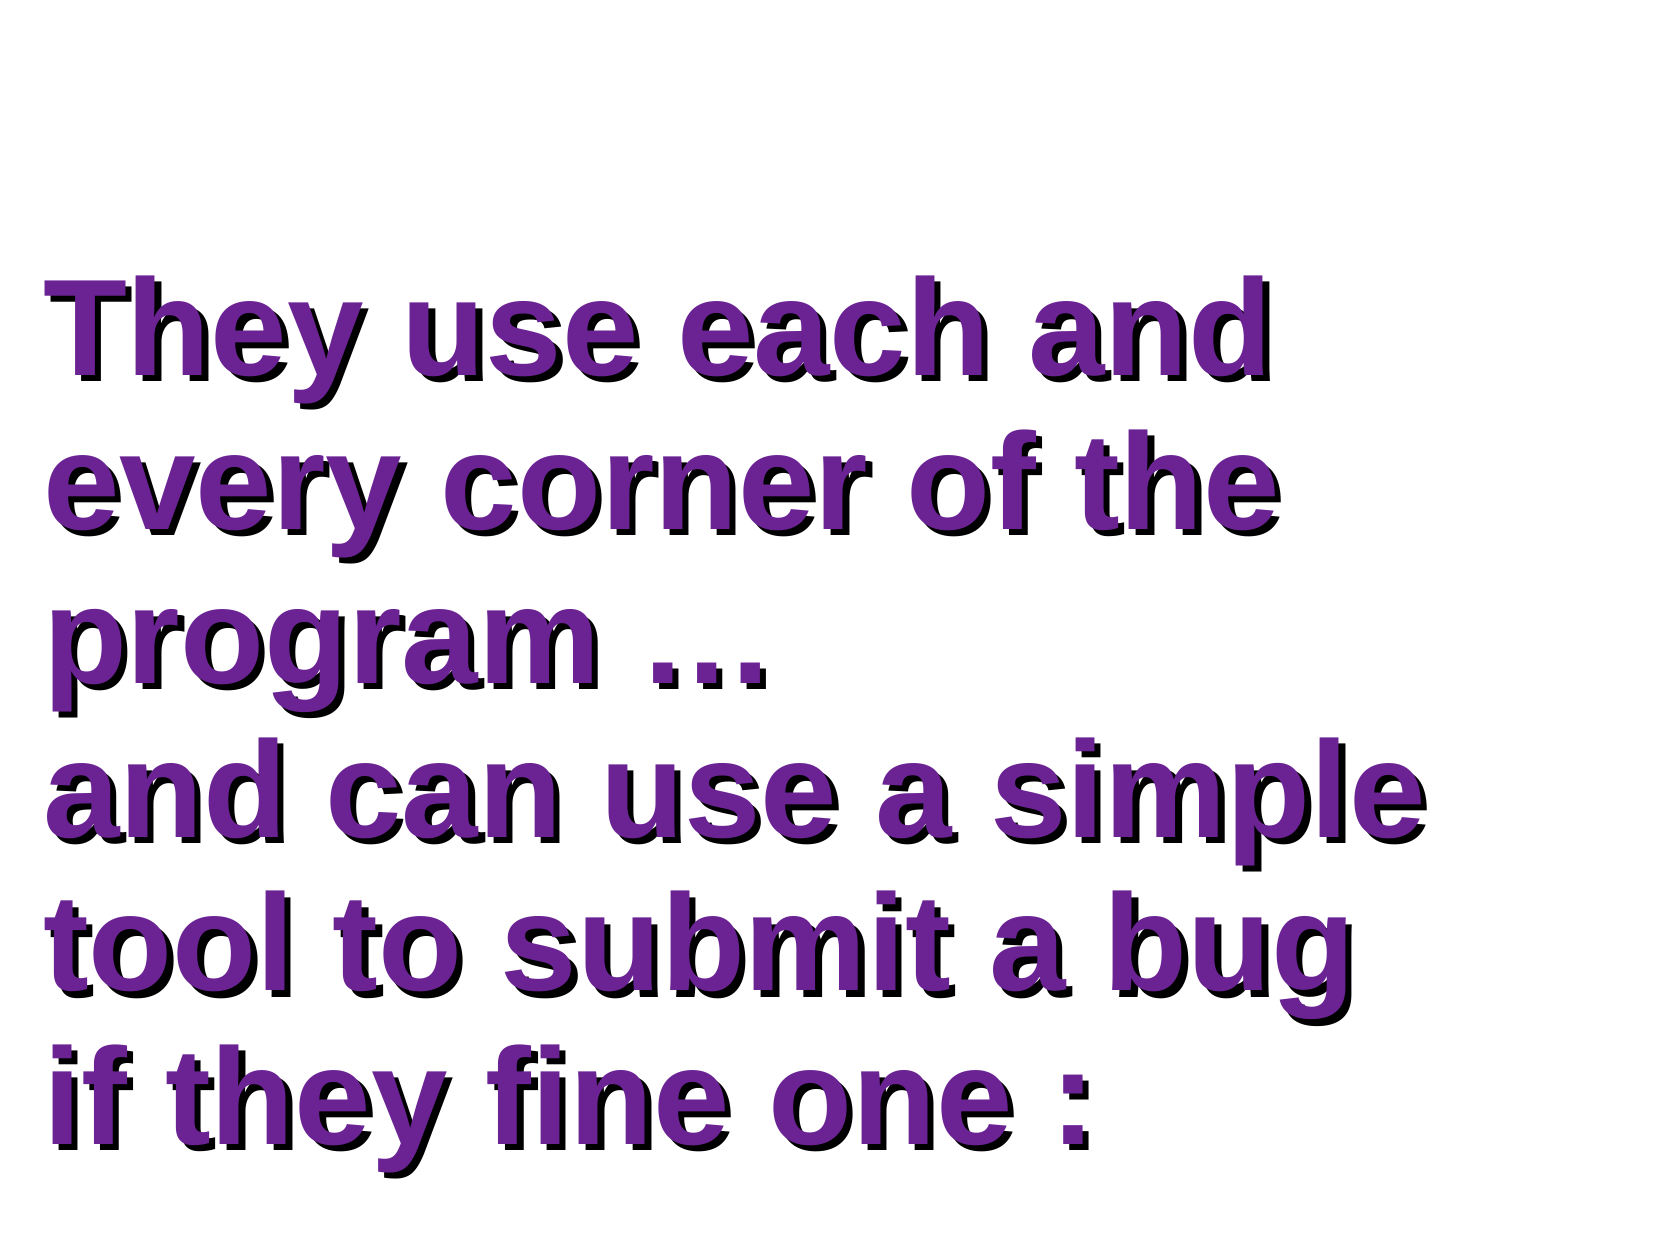

They use each and
every corner of the
program …
and can use a simple
tool to submit a bug
if they fine one :